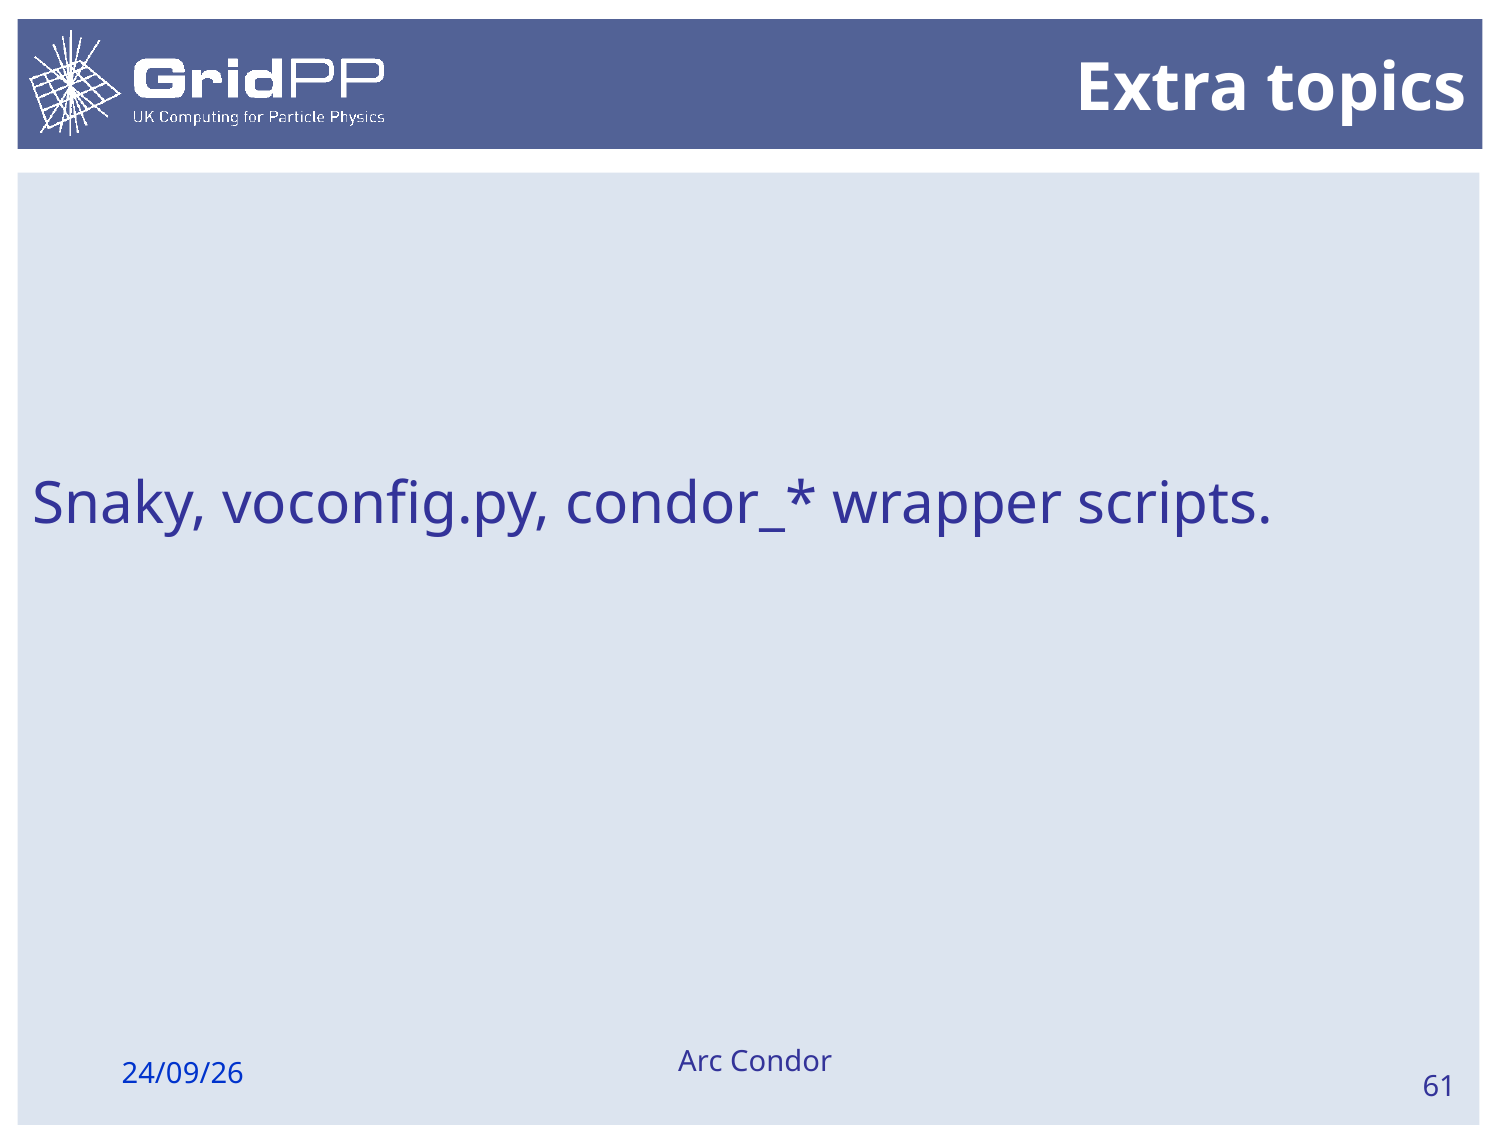

# Extra topics
Snaky, voconfig.py, condor_* wrapper scripts.
Arc Condor